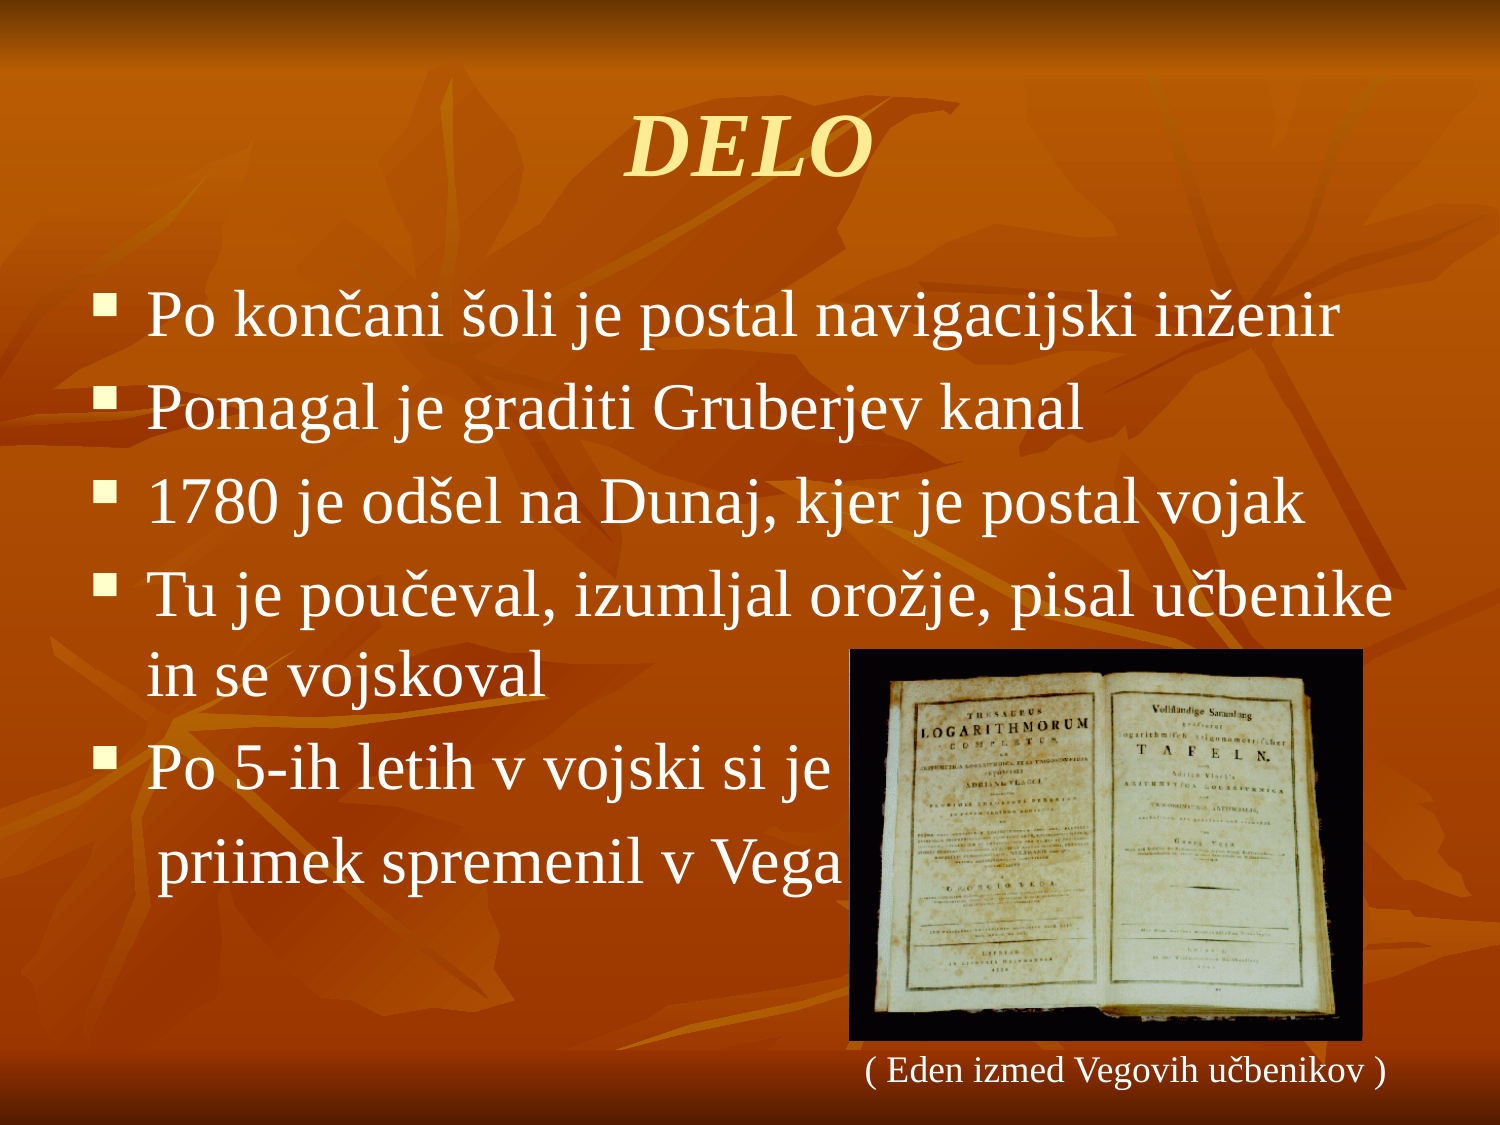

# DELO
Po končani šoli je postal navigacijski inženir
Pomagal je graditi Gruberjev kanal
1780 je odšel na Dunaj, kjer je postal vojak
Tu je poučeval, izumljal orožje, pisal učbenike in se vojskoval
Po 5-ih letih v vojski si je
 priimek spremenil v Vega
( Eden izmed Vegovih učbenikov )